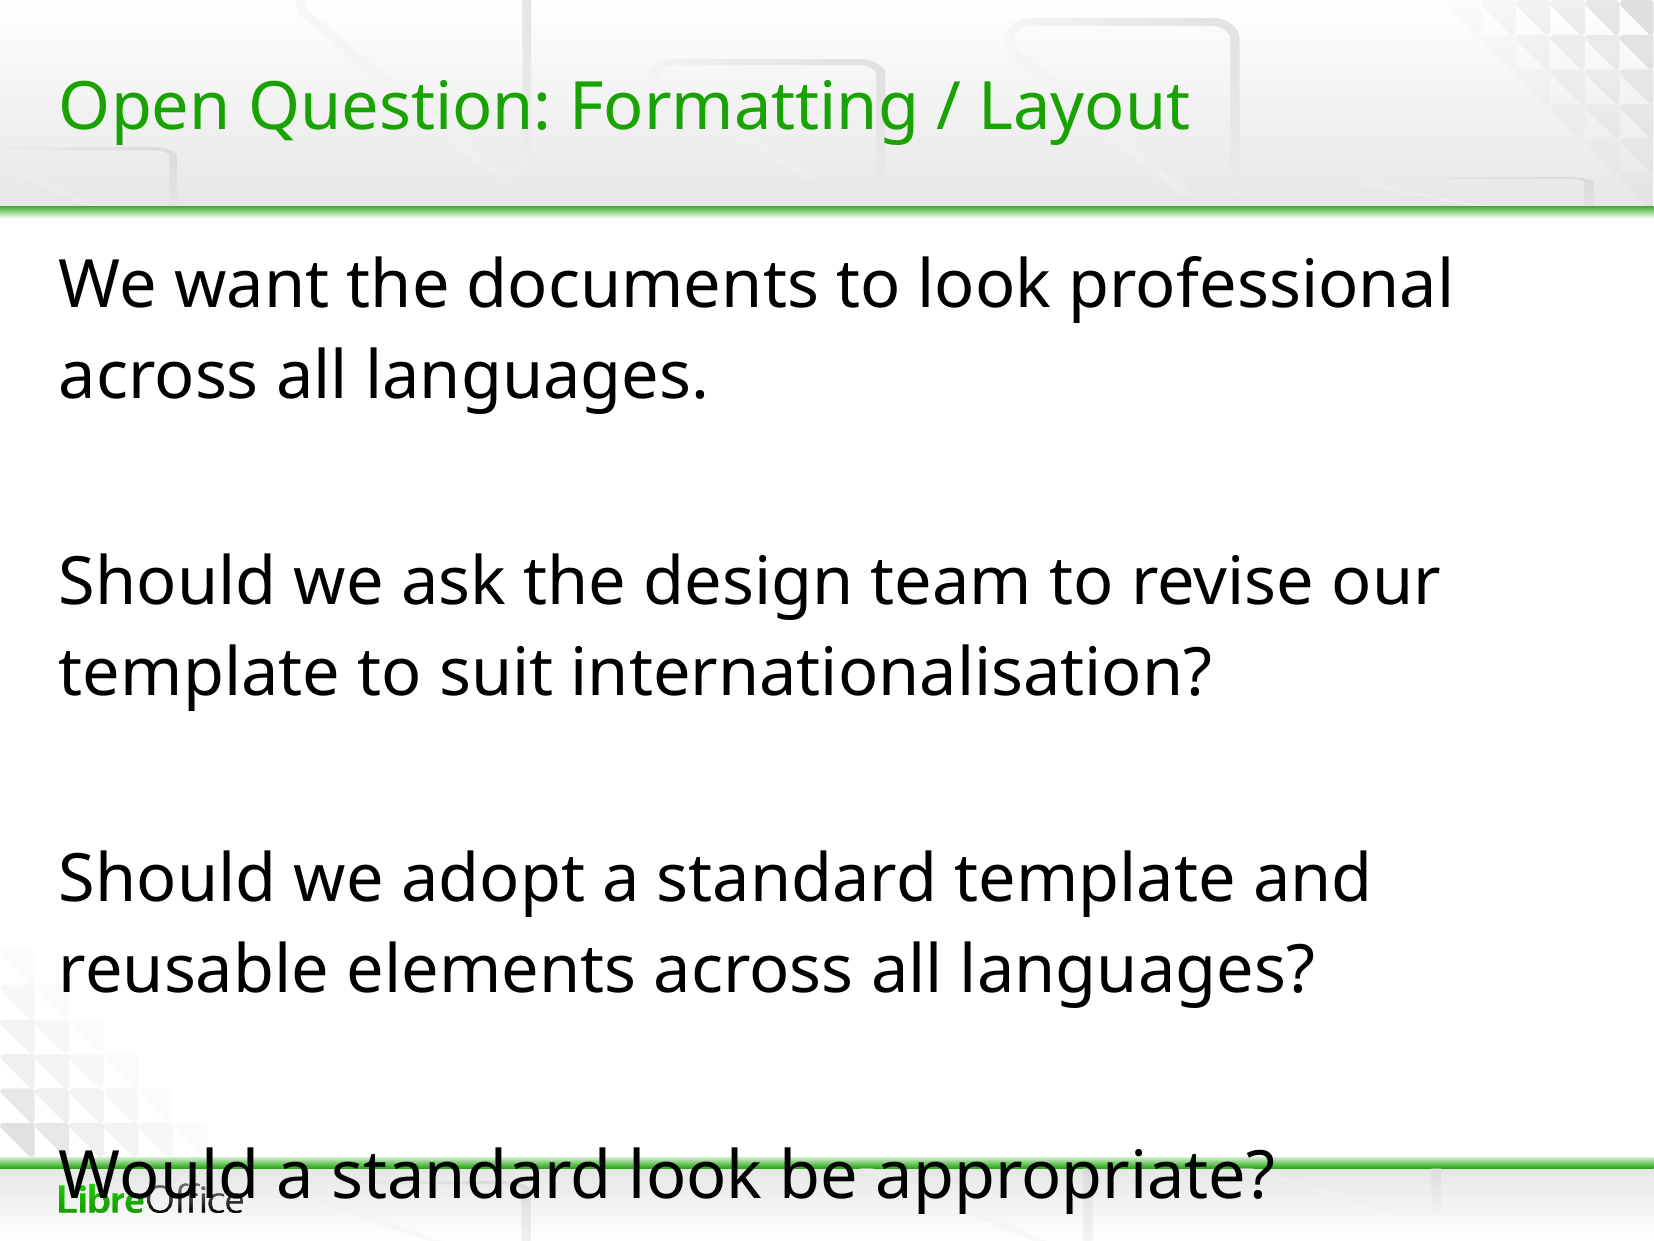

# Open Question: Formatting / Layout
We want the documents to look professional across all languages.
Should we ask the design team to revise our template to suit internationalisation?
Should we adopt a standard template and reusable elements across all languages?
Would a standard look be appropriate?